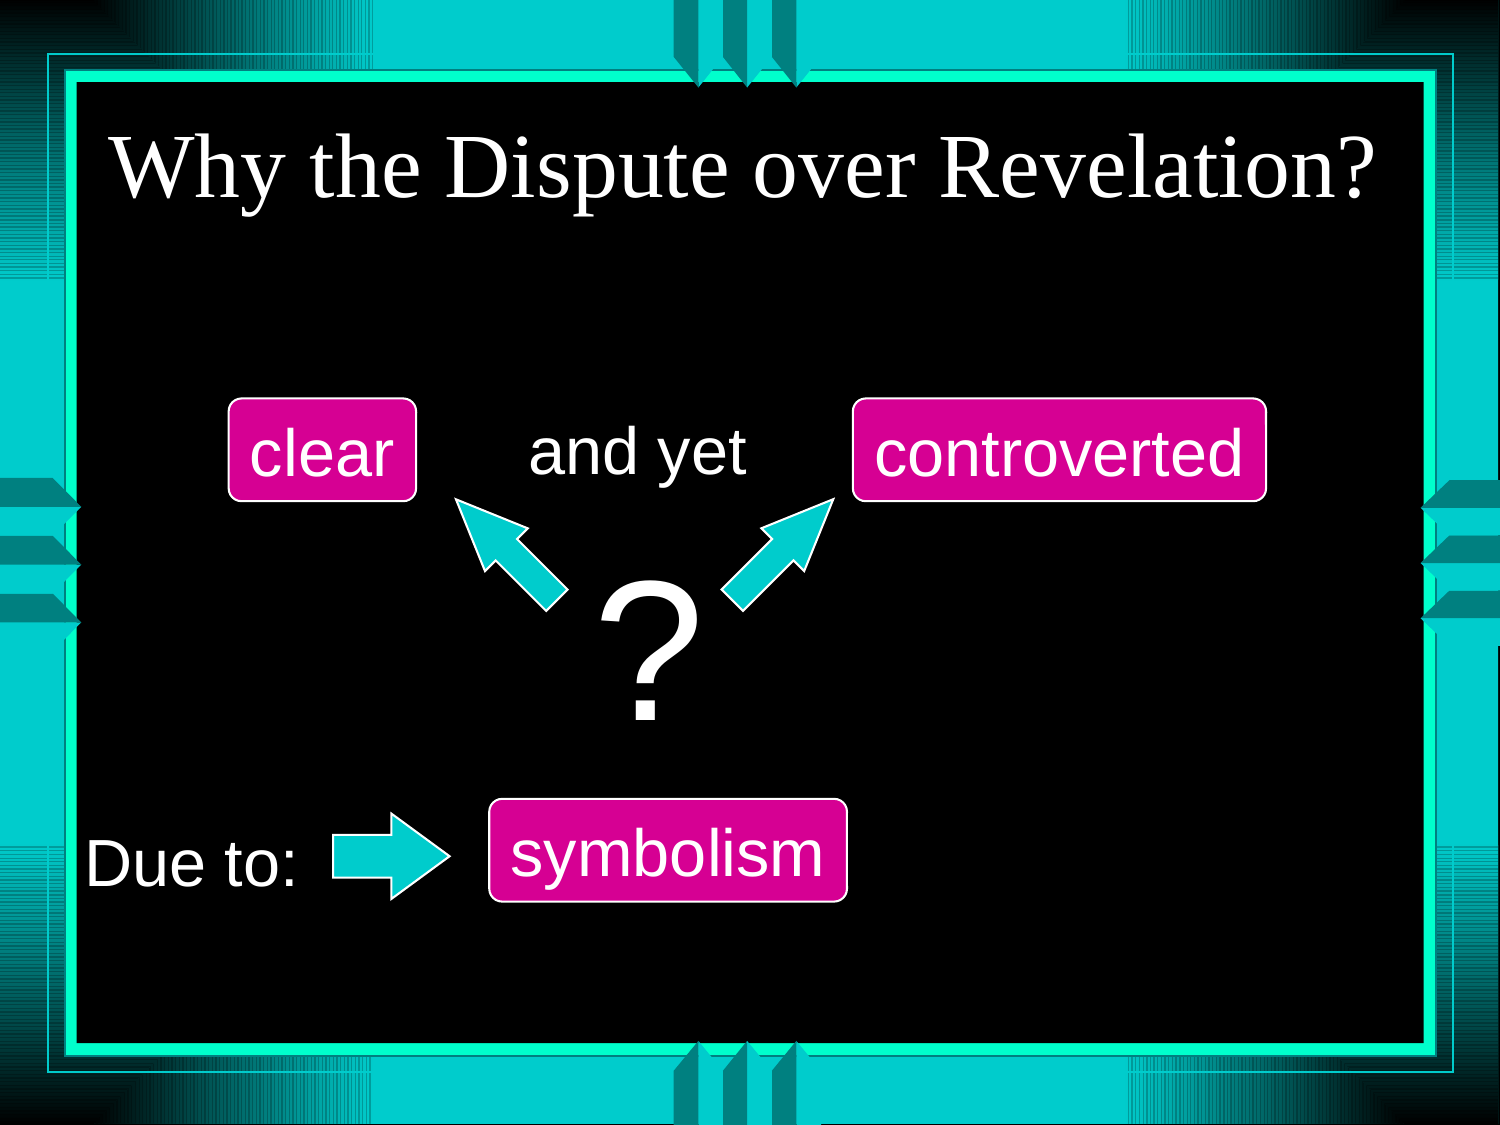

# Why the Dispute over Revelation?
clear
controverted
and yet
?
symbolism
Due to: